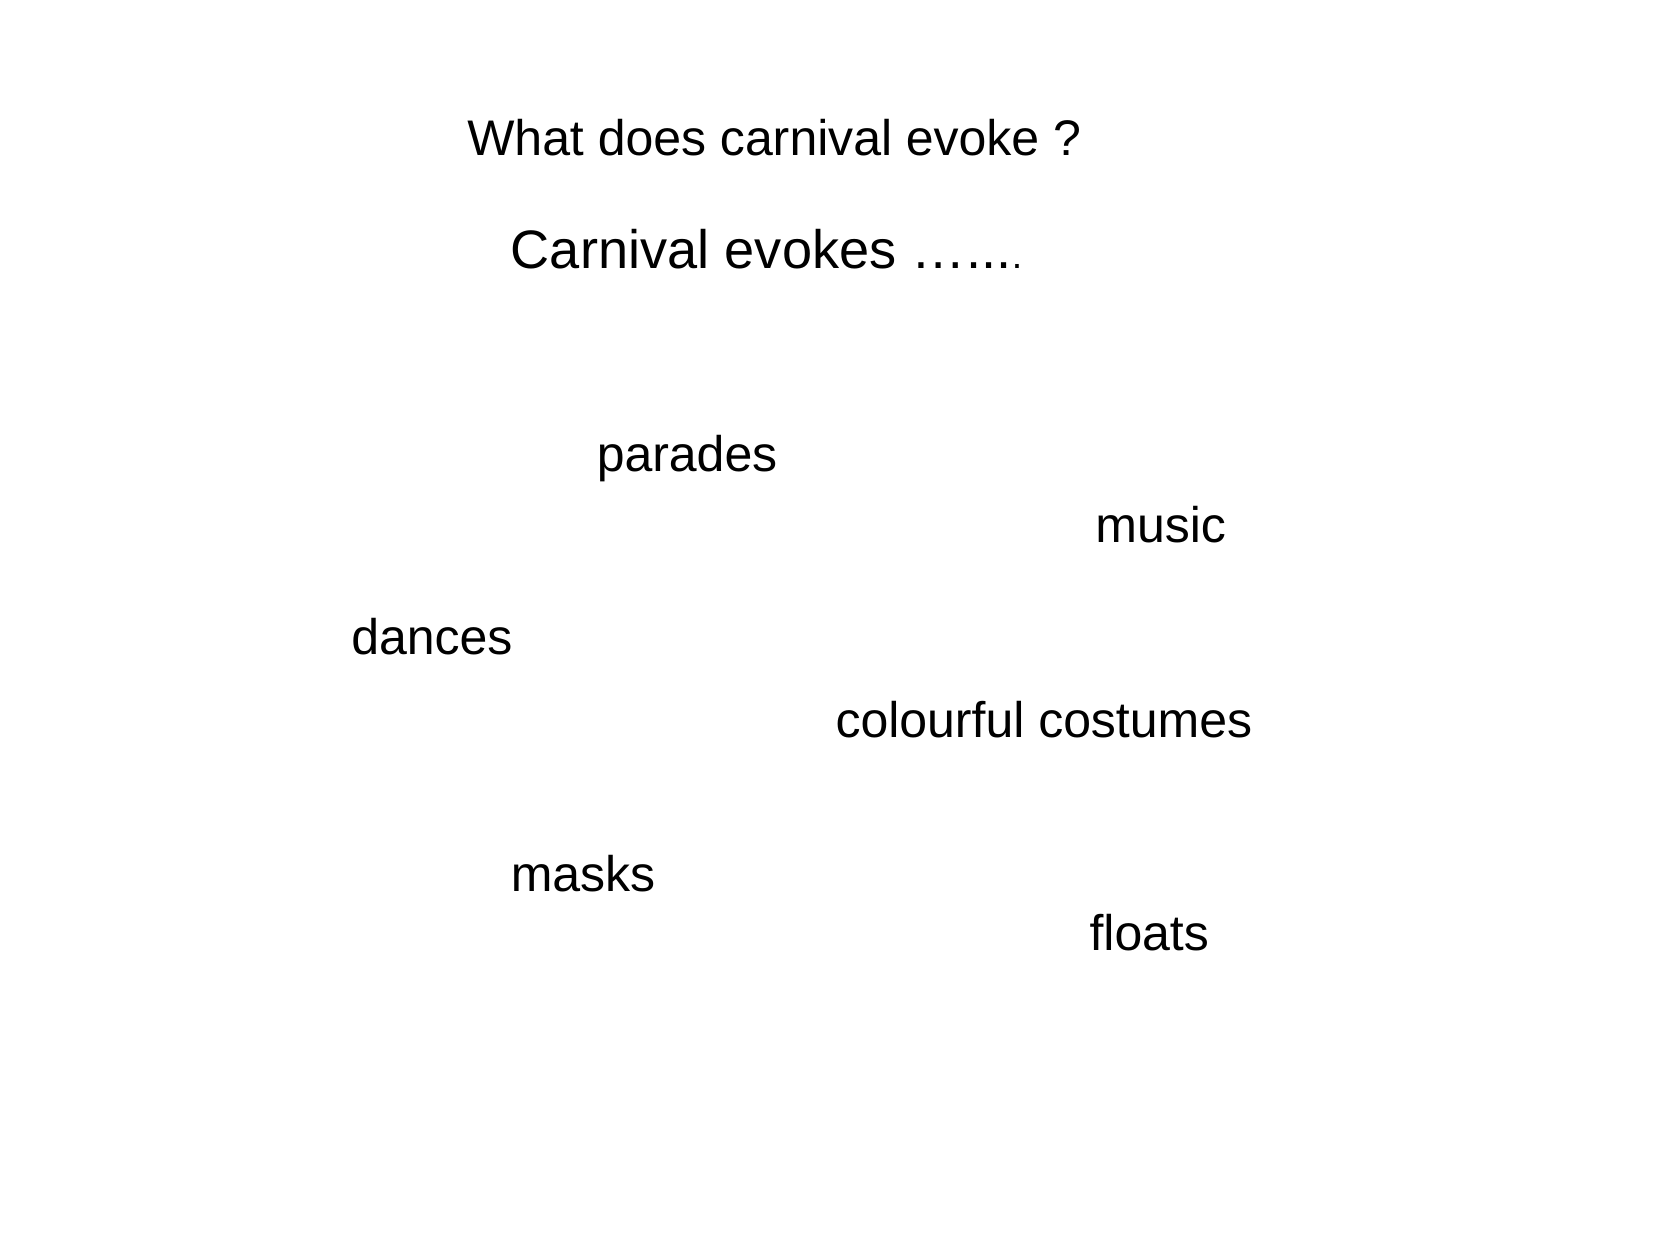

What does carnival evoke ?
Carnival evokes …....
parades
music
dances
colourful costumes
masks
floats